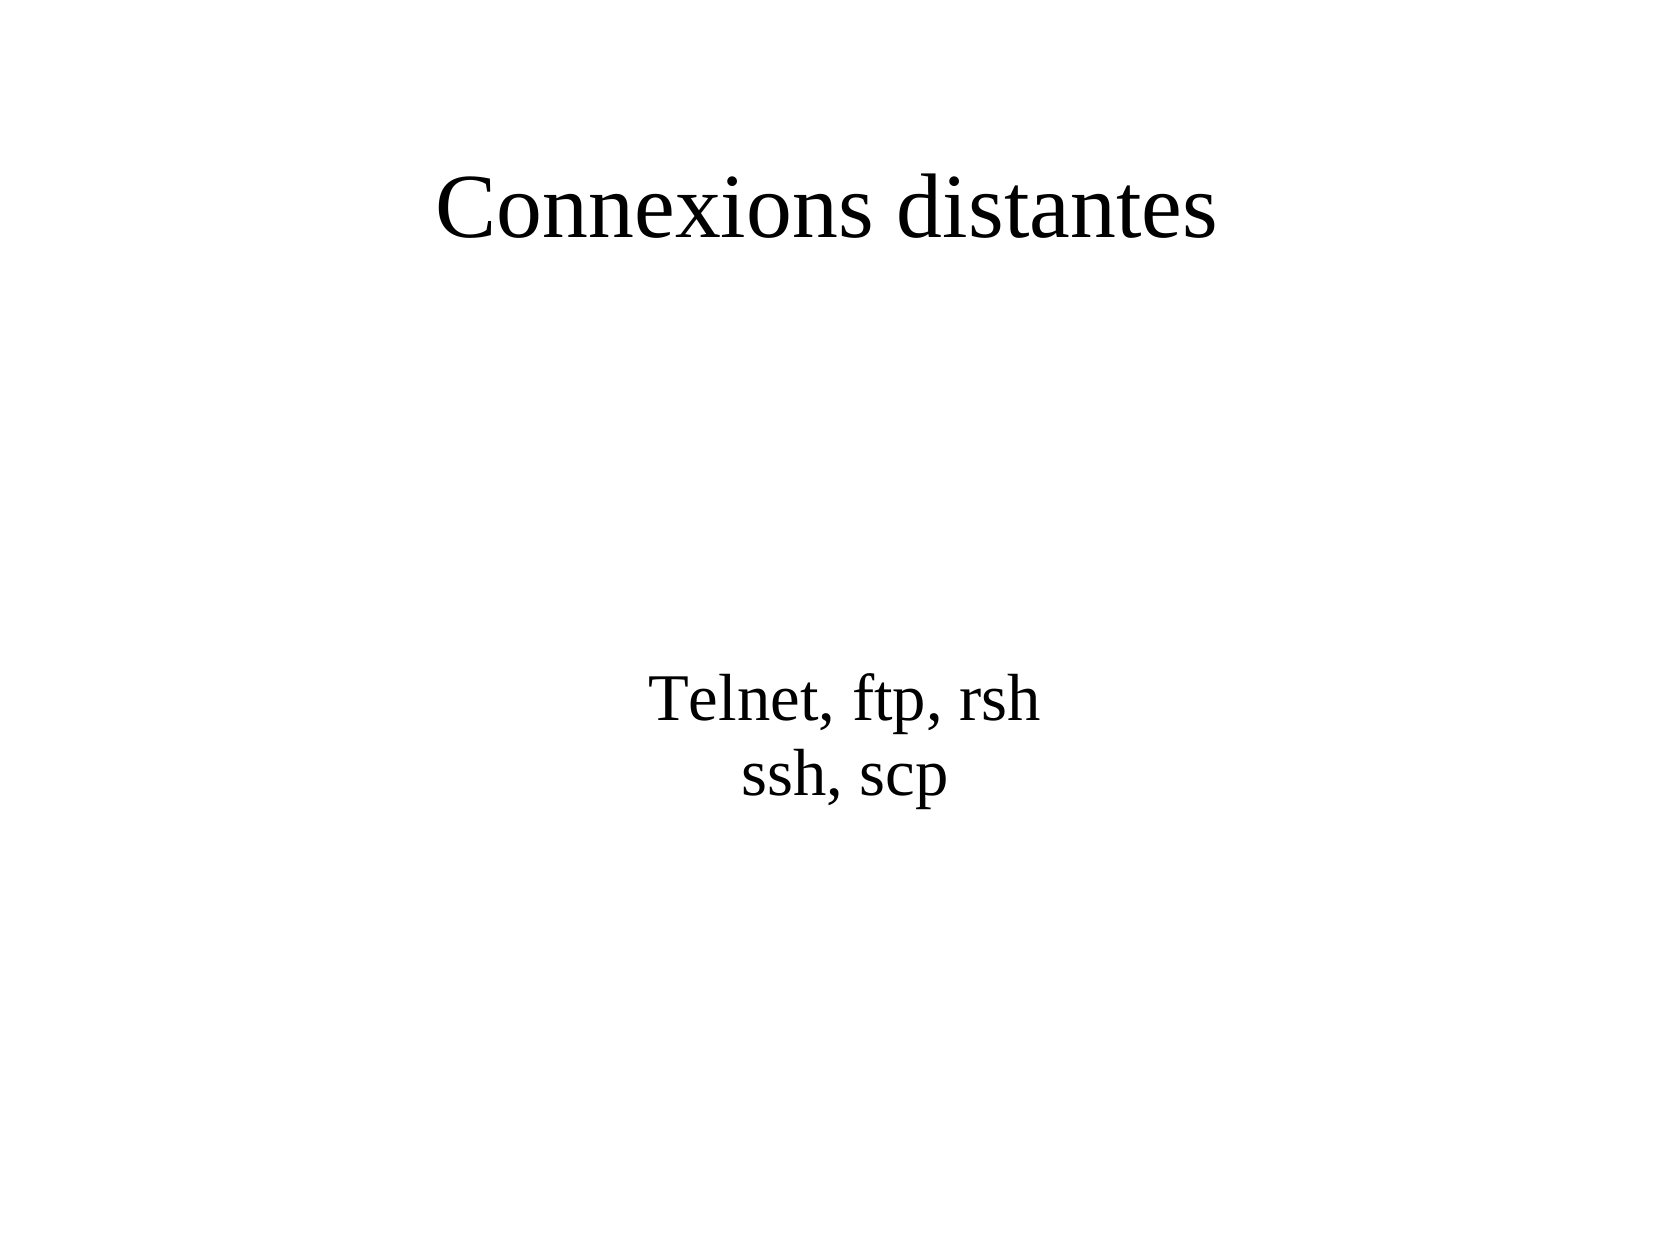

# Connexions distantes
Telnet, ftp, rsh
ssh, scp